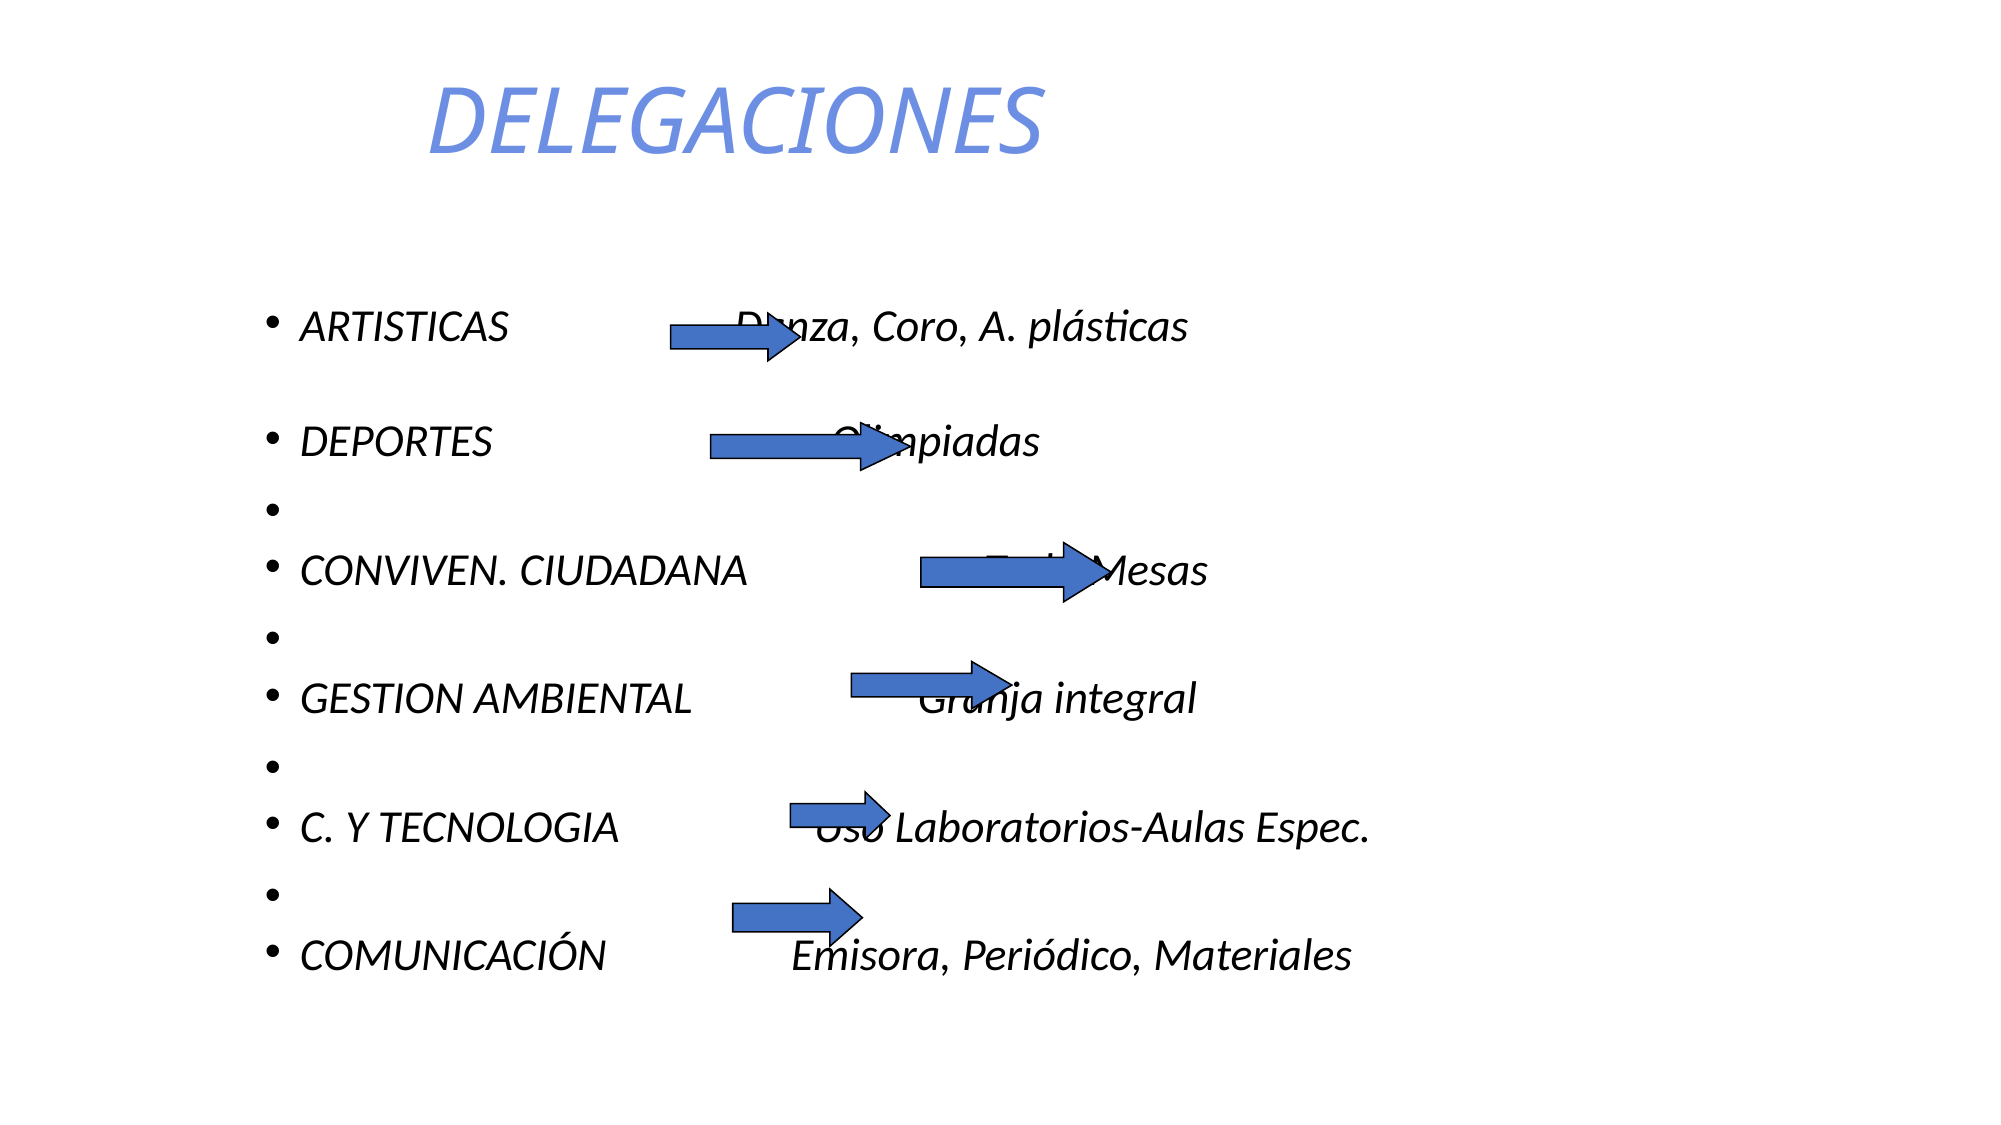

# DELEGACIONES
ARTISTICAS Danza, Coro, A. plásticas
DEPORTES Olimpiadas
CONVIVEN. CIUDADANA Trab. Mesas
GESTION AMBIENTAL Granja integral
C. Y TECNOLOGIA Uso Laboratorios-Aulas Espec.
COMUNICACIÓN Emisora, Periódico, Materiales